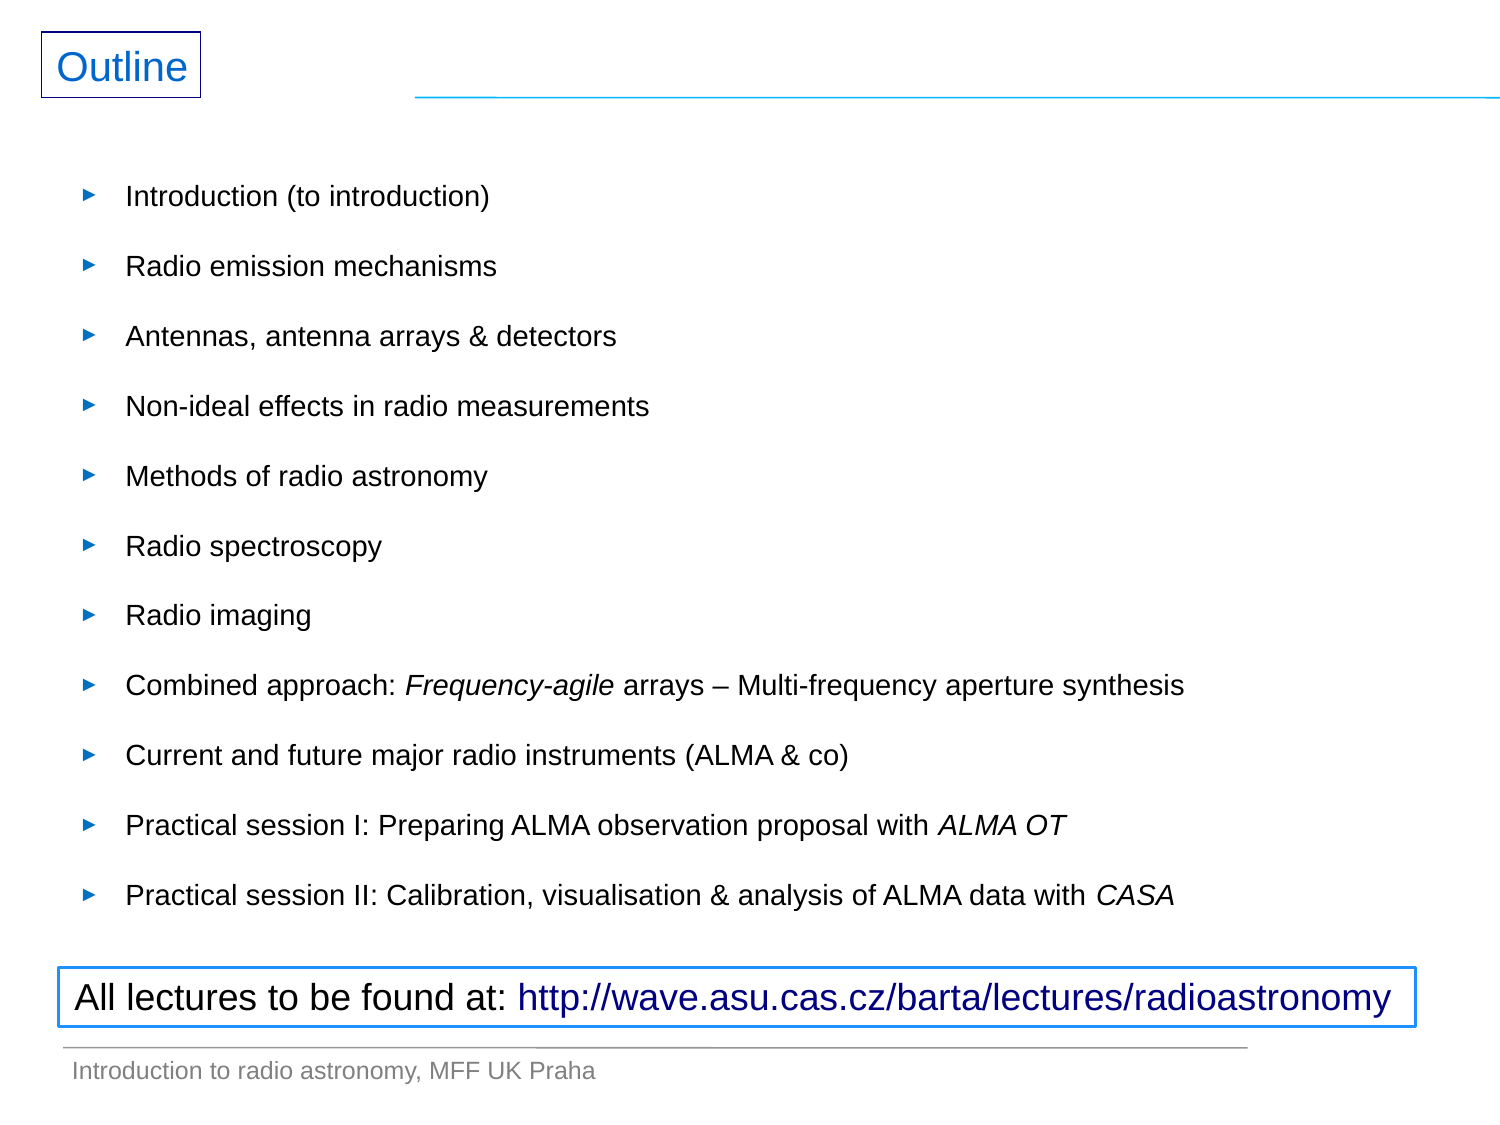

Outline
Introduction (to introduction)
Radio emission mechanisms
Antennas, antenna arrays & detectors
Non-ideal effects in radio measurements
Methods of radio astronomy
Radio spectroscopy
Radio imaging
Combined approach: Frequency-agile arrays – Multi-frequency aperture synthesis
Current and future major radio instruments (ALMA & co)
Practical session I: Preparing ALMA observation proposal with ALMA OT
Practical session II: Calibration, visualisation & analysis of ALMA data with CASA
All lectures to be found at: http://wave.asu.cas.cz/barta/lectures/radioastronomy
Introduction to radio astronomy